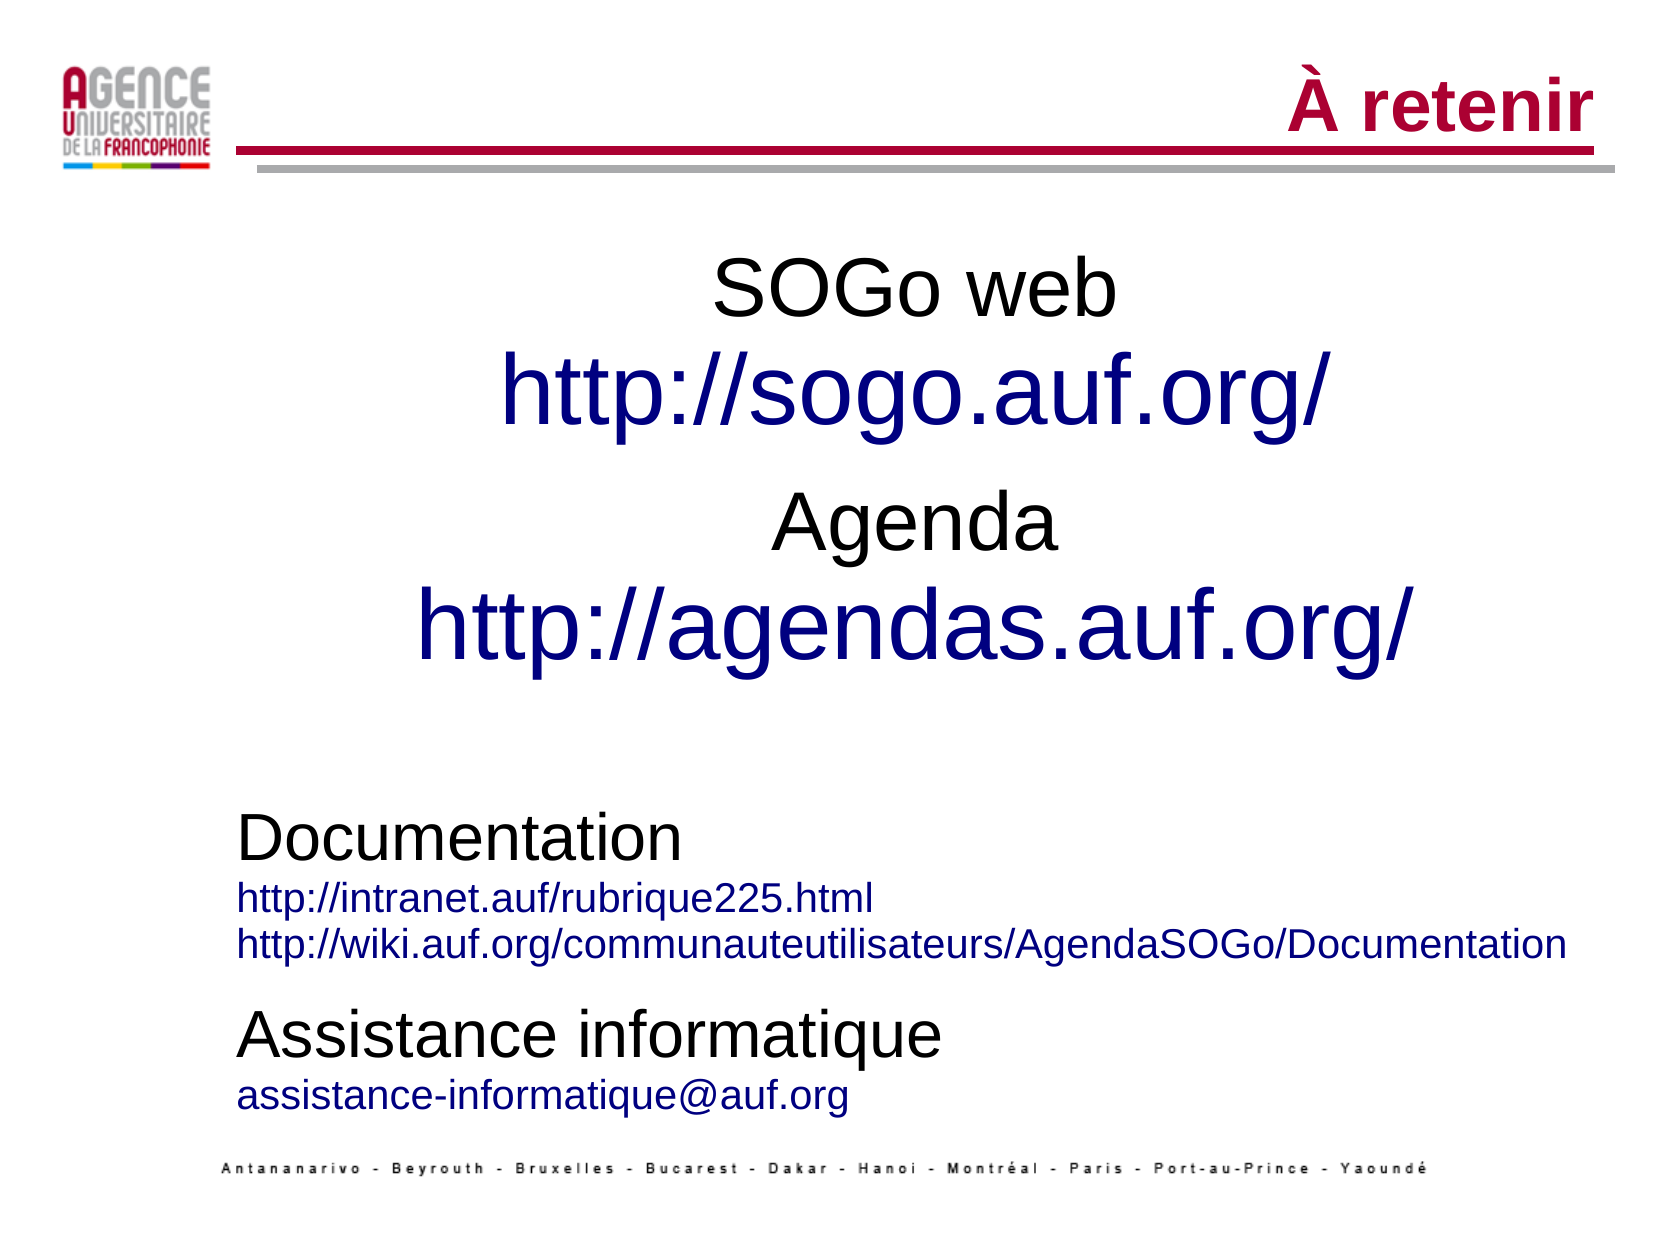

# À retenir
SOGo web
http://sogo.auf.org/
Agenda
http://agendas.auf.org/
Documentation
http://intranet.auf/rubrique225.html
http://wiki.auf.org/communauteutilisateurs/AgendaSOGo/Documentation
Assistance informatique
assistance-informatique@auf.org